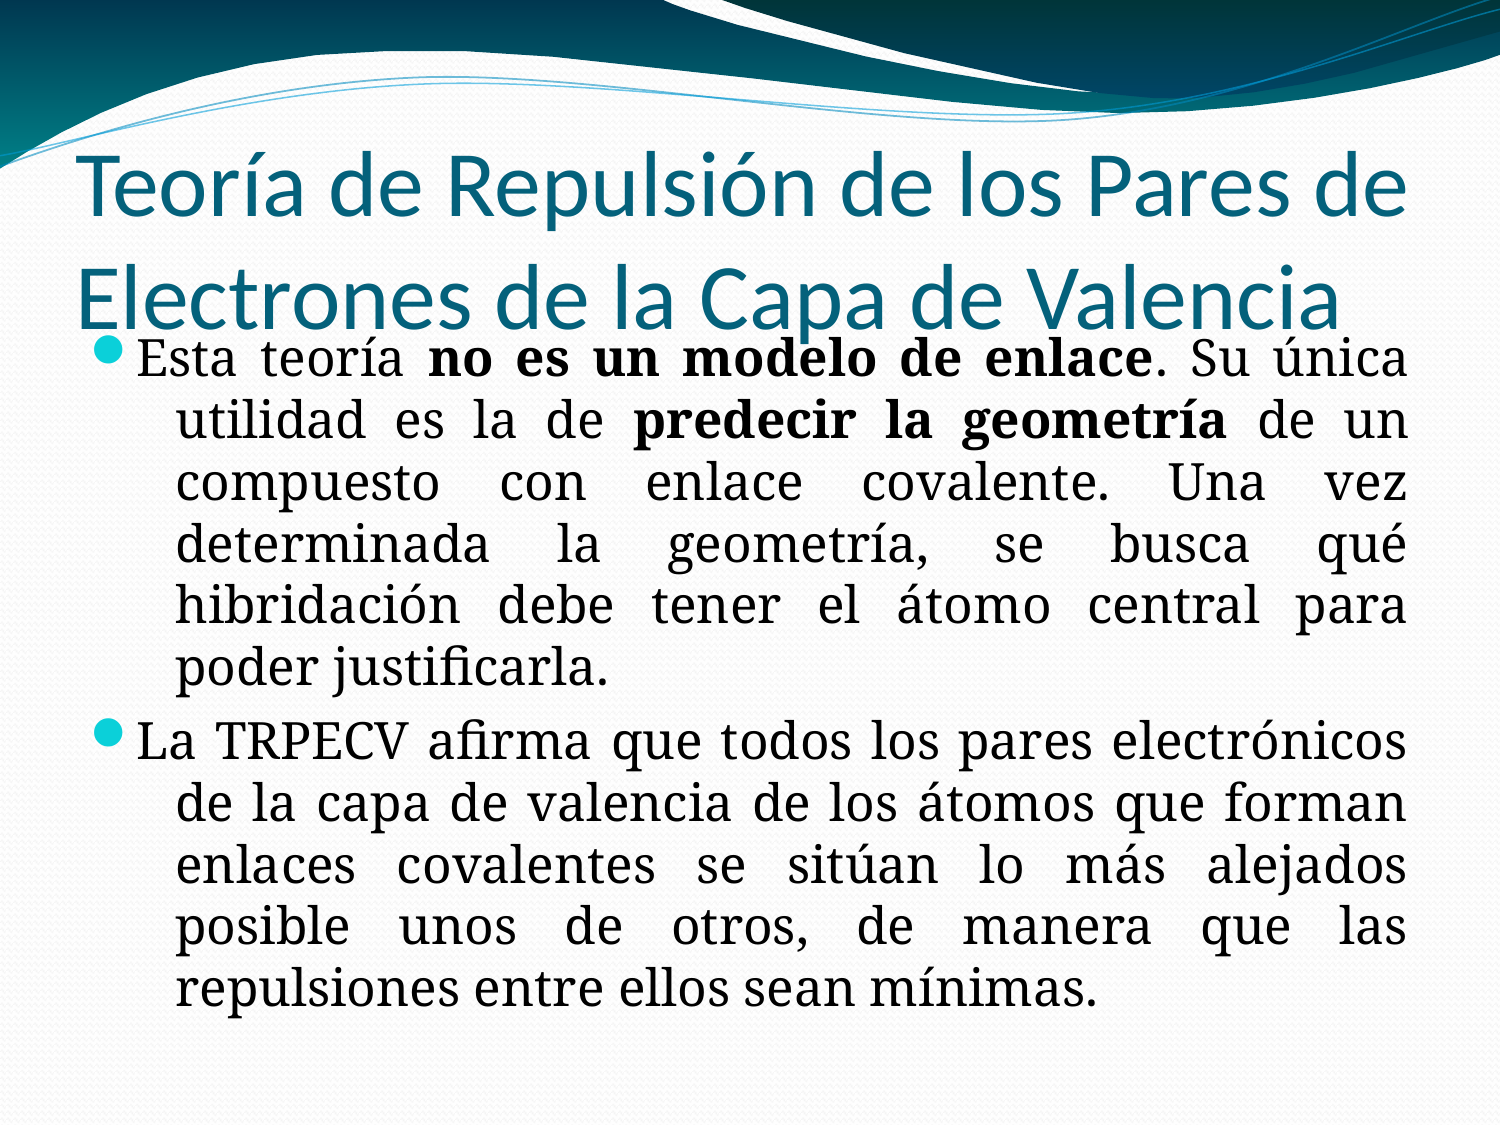

# Teoría de Repulsión de los Pares de Electrones de la Capa de Valencia
Esta teoría no es un modelo de enlace. Su única utilidad es la de predecir la geometría de un compuesto con enlace covalente. Una vez determinada la geometría, se busca qué hibridación debe tener el átomo central para poder justificarla.
La TRPECV afirma que todos los pares electrónicos de la capa de valencia de los átomos que forman enlaces covalentes se sitúan lo más alejados posible unos de otros, de manera que las repulsiones entre ellos sean mínimas.